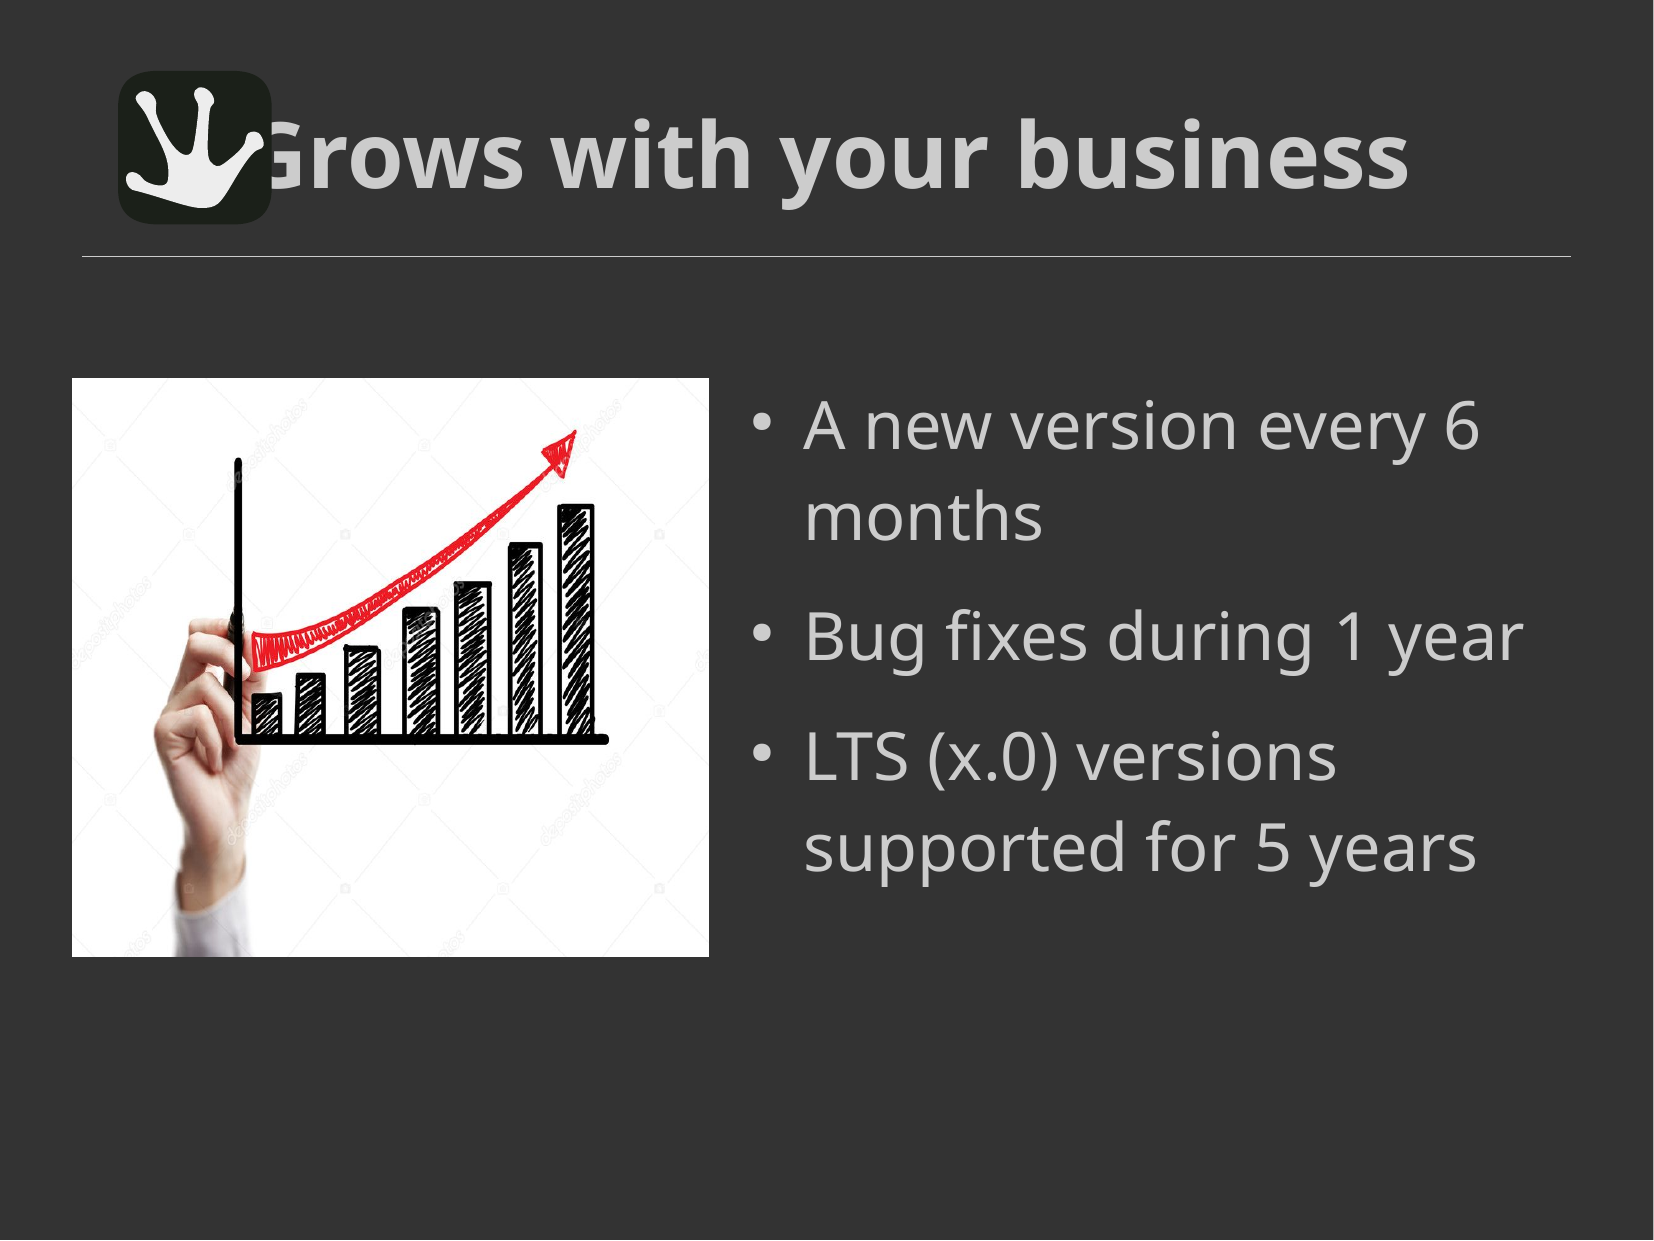

# Grows with your business
A new version every 6 months
Bug fixes during 1 year
LTS (x.0) versions supported for 5 years